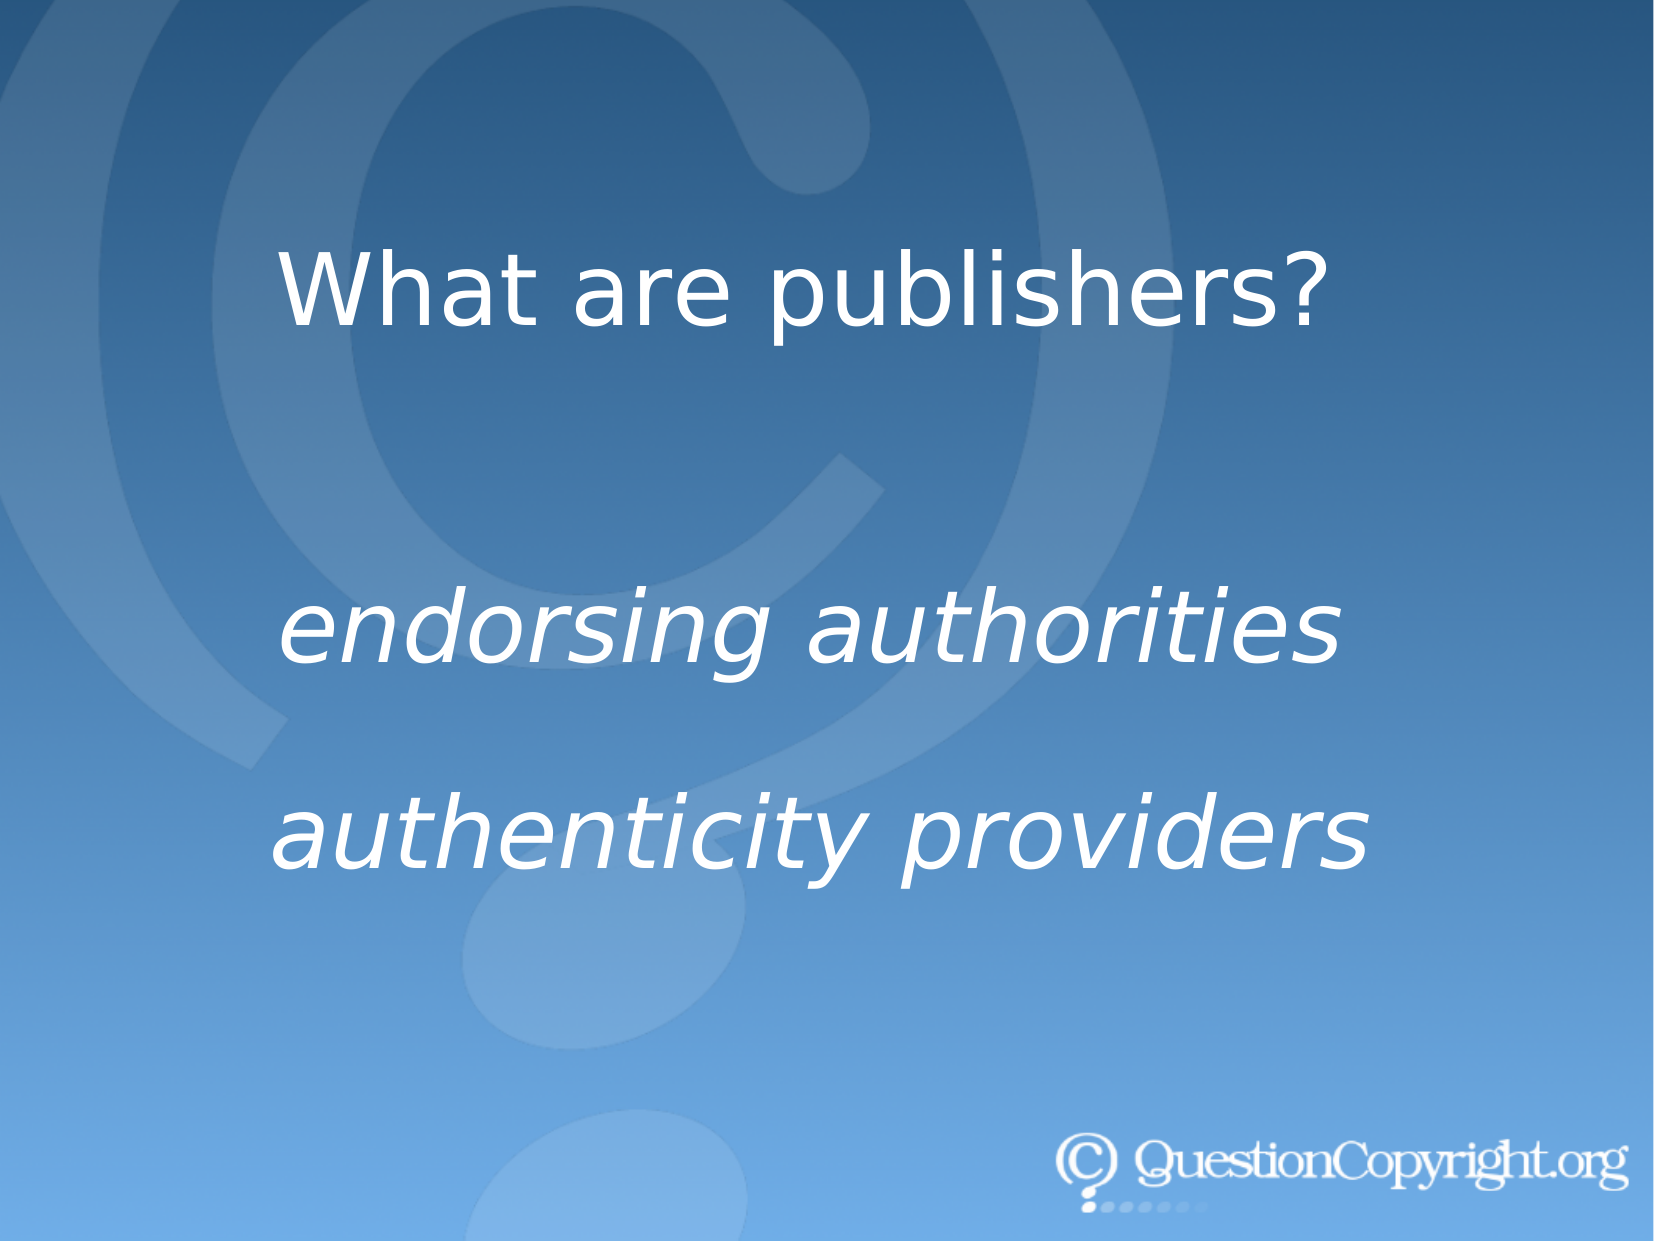

What are publishers?
endorsing authorities
authenticity providers